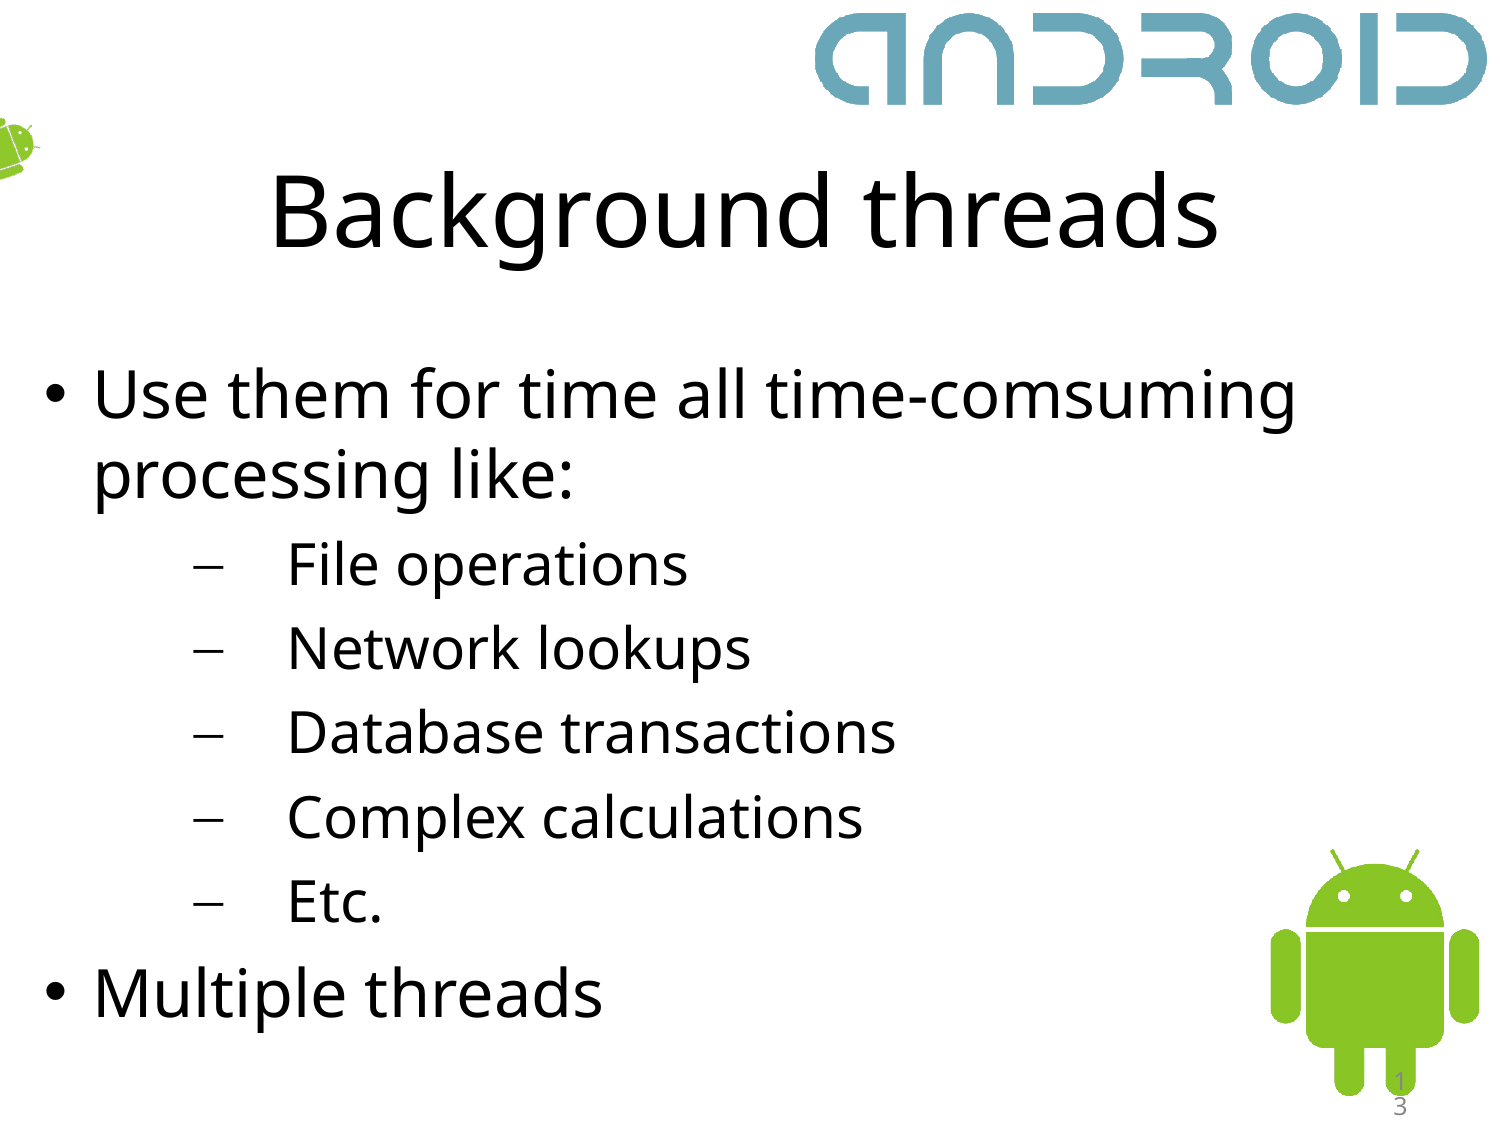

# Background threads
Use them for time all time-comsuming processing like:
File operations
Network lookups
Database transactions
Complex calculations
Etc.
Multiple threads